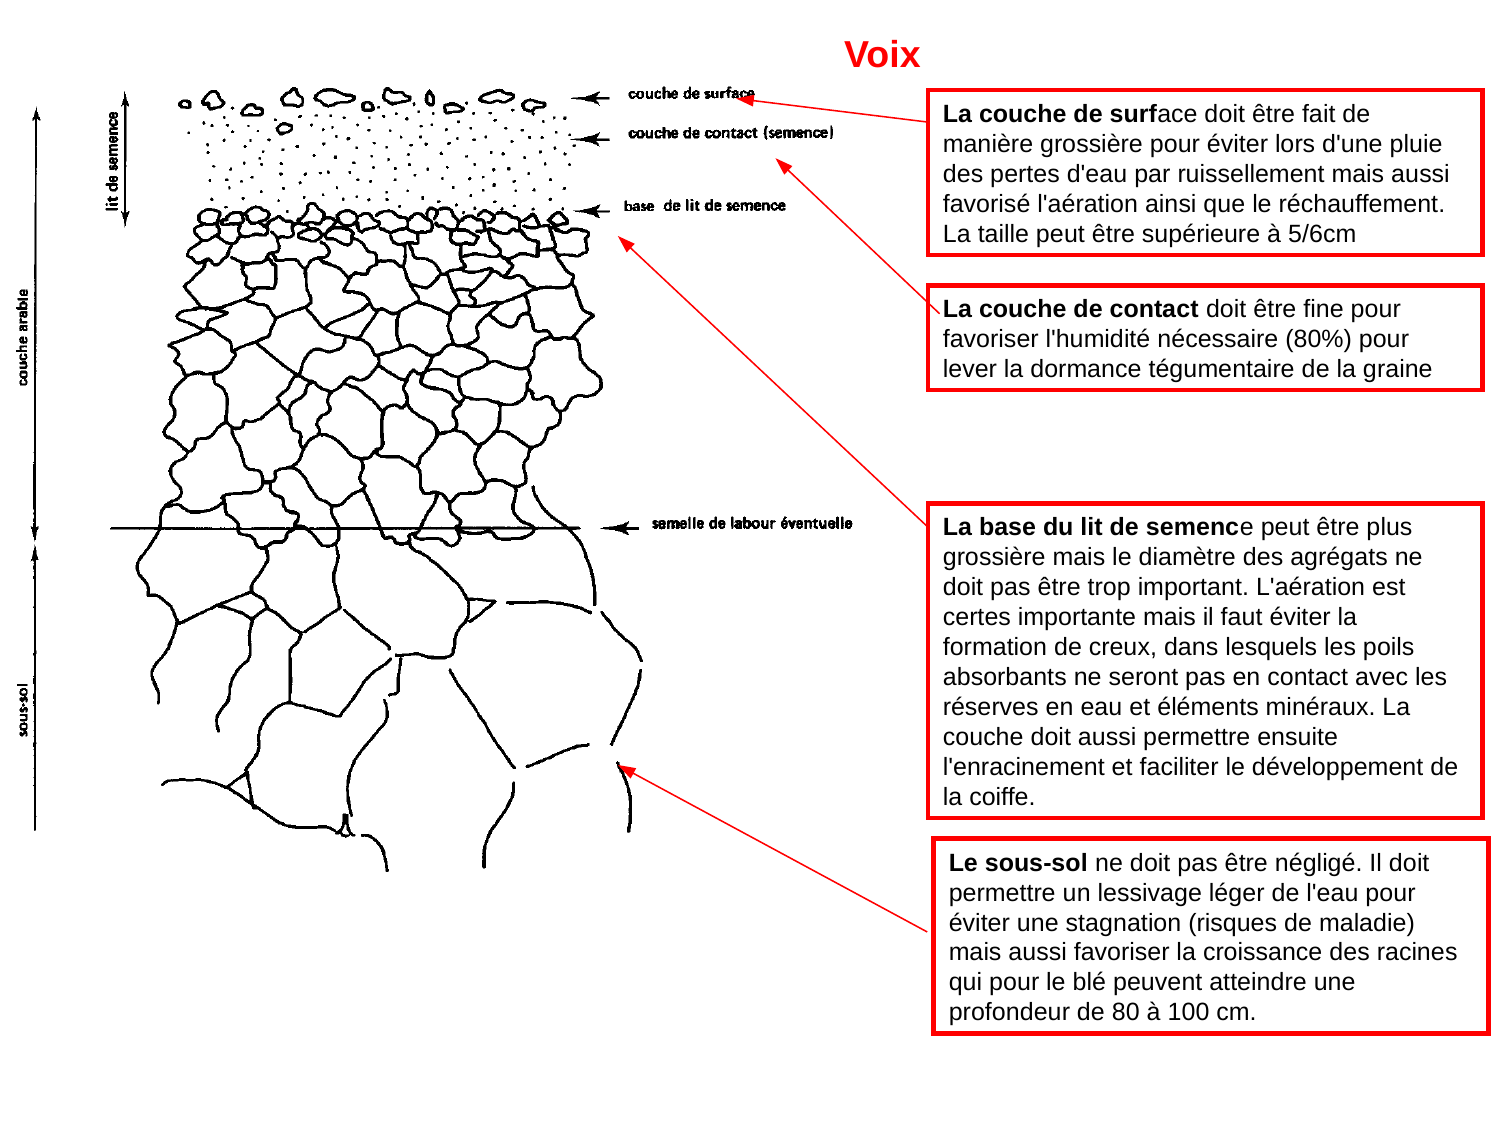

Voix
La couche de surface doit être fait de manière grossière pour éviter lors d'une pluie des pertes d'eau par ruissellement mais aussi favorisé l'aération ainsi que le réchauffement. La taille peut être supérieure à 5/6cm
La couche de contact doit être fine pour favoriser l'humidité nécessaire (80%) pour lever la dormance tégumentaire de la graine
La base du lit de semence peut être plus grossière mais le diamètre des agrégats ne doit pas être trop important. L'aération est certes importante mais il faut éviter la formation de creux, dans lesquels les poils absorbants ne seront pas en contact avec les réserves en eau et éléments minéraux. La couche doit aussi permettre ensuite l'enracinement et faciliter le développement de la coiffe.
Le sous-sol ne doit pas être négligé. Il doit permettre un lessivage léger de l'eau pour éviter une stagnation (risques de maladie) mais aussi favoriser la croissance des racines qui pour le blé peuvent atteindre une profondeur de 80 à 100 cm.